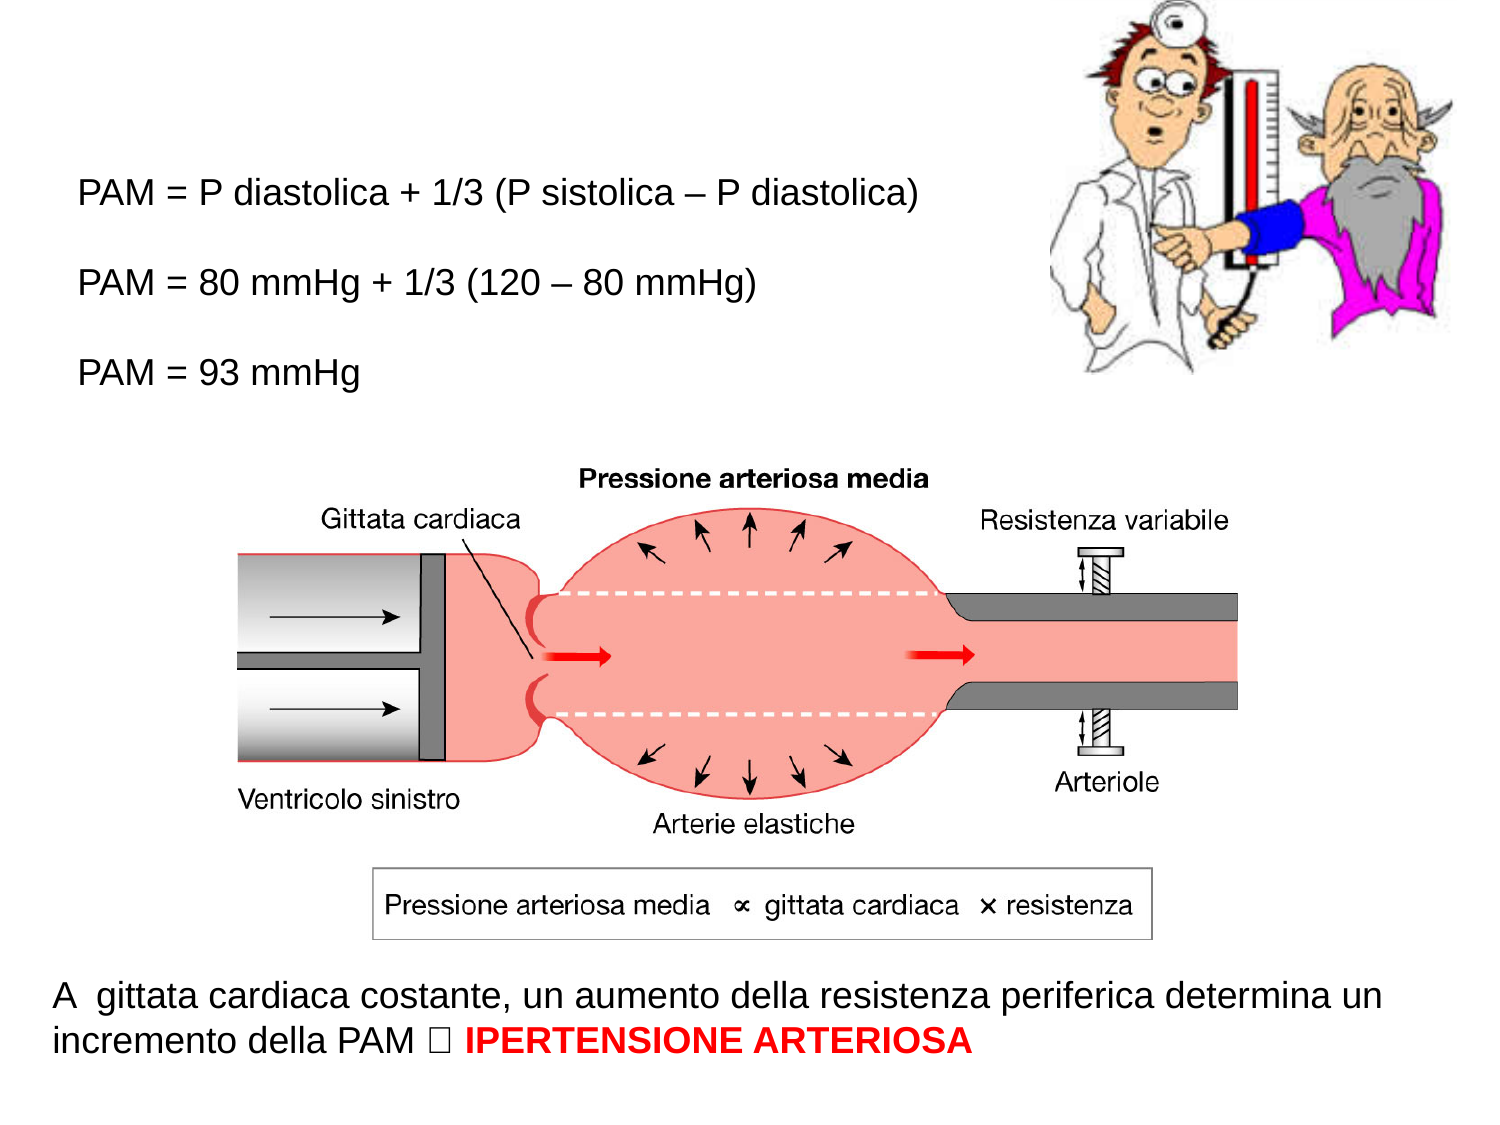

PAM = P diastolica + 1/3 (P sistolica – P diastolica)
PAM = 80 mmHg + 1/3 (120 – 80 mmHg)
PAM = 93 mmHg
A gittata cardiaca costante, un aumento della resistenza periferica determina un incremento della PAM  IPERTENSIONE ARTERIOSA